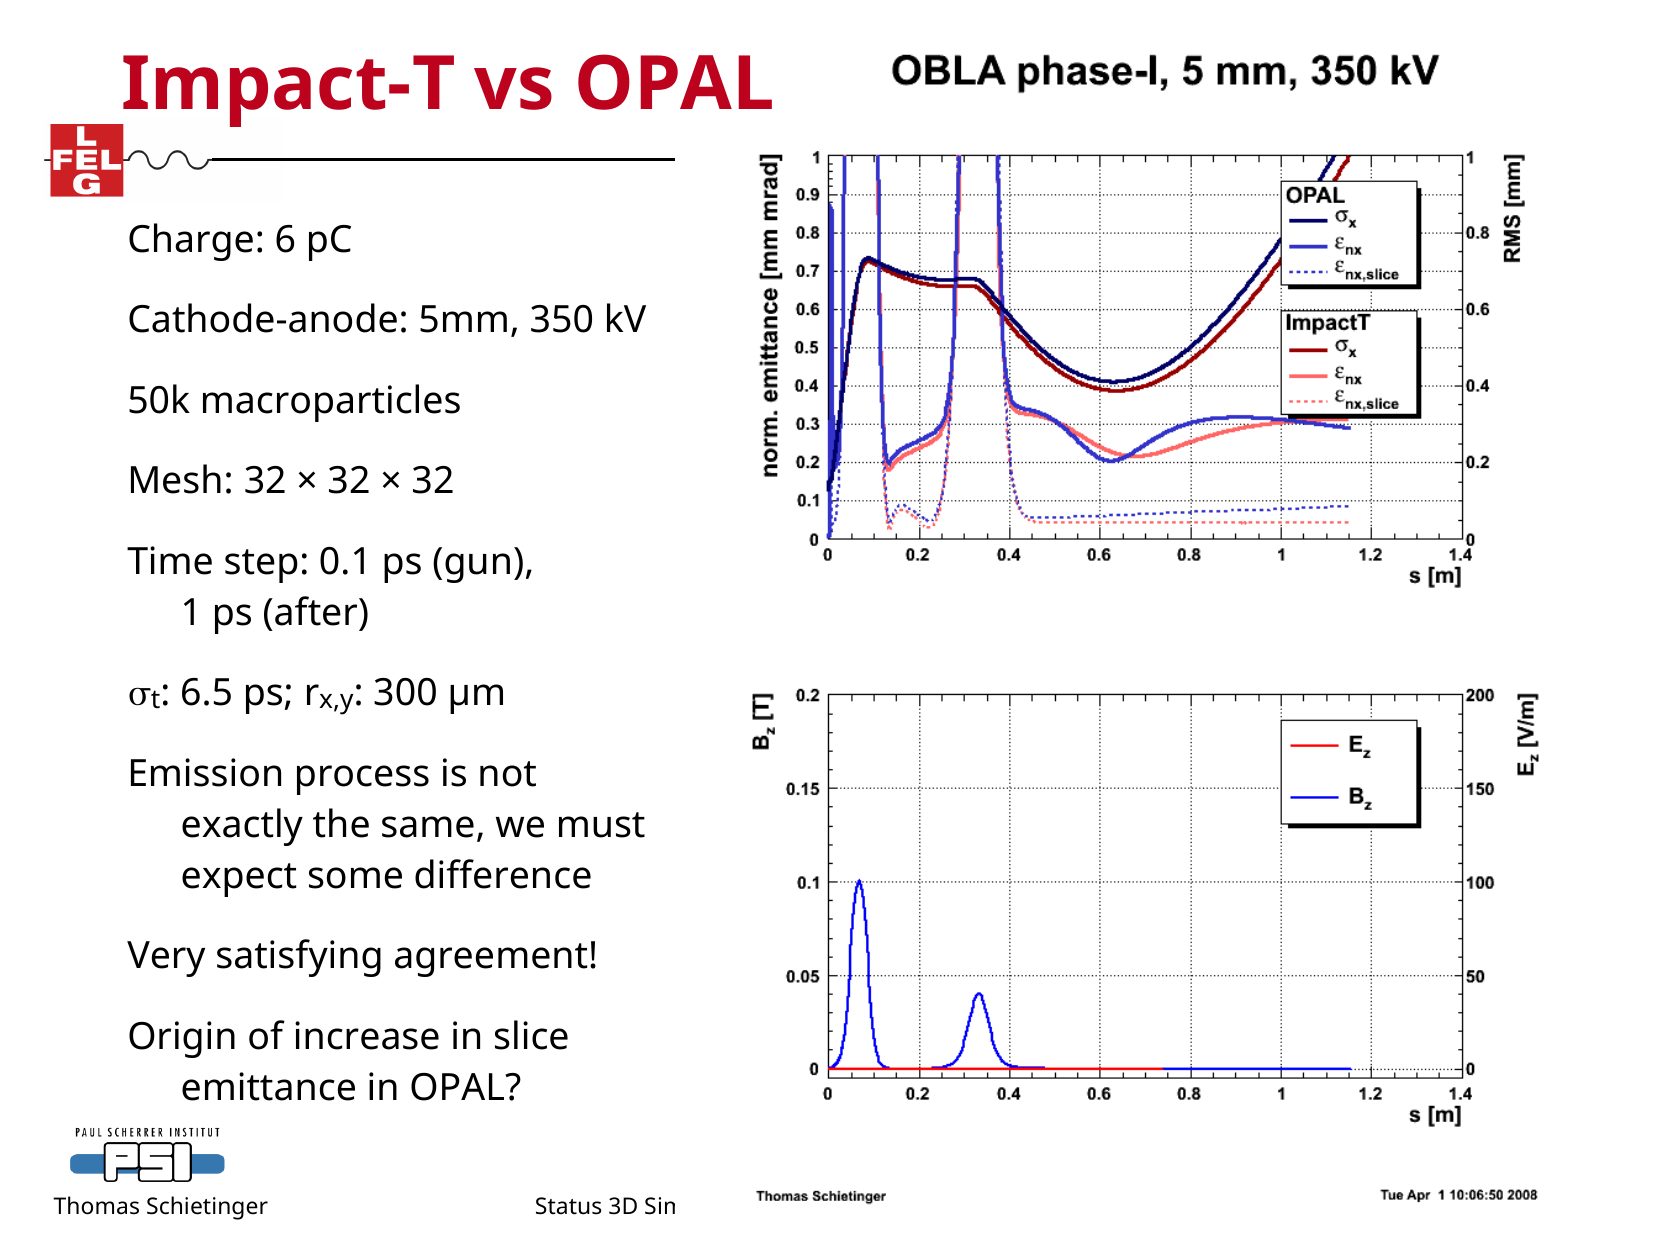

# Impact-T vs OPAL
Charge: 6 pC
Cathode-anode: 5mm, 350 kV
50k macroparticles
Mesh: 32 × 32 × 32
Time step: 0.1 ps (gun),
1 ps (after)
t: 6.5 ps; rx,y: 300 µm
Emission process is not exactly the same, we must expect some difference
Very satisfying agreement!
Origin of increase in slice emittance in OPAL?